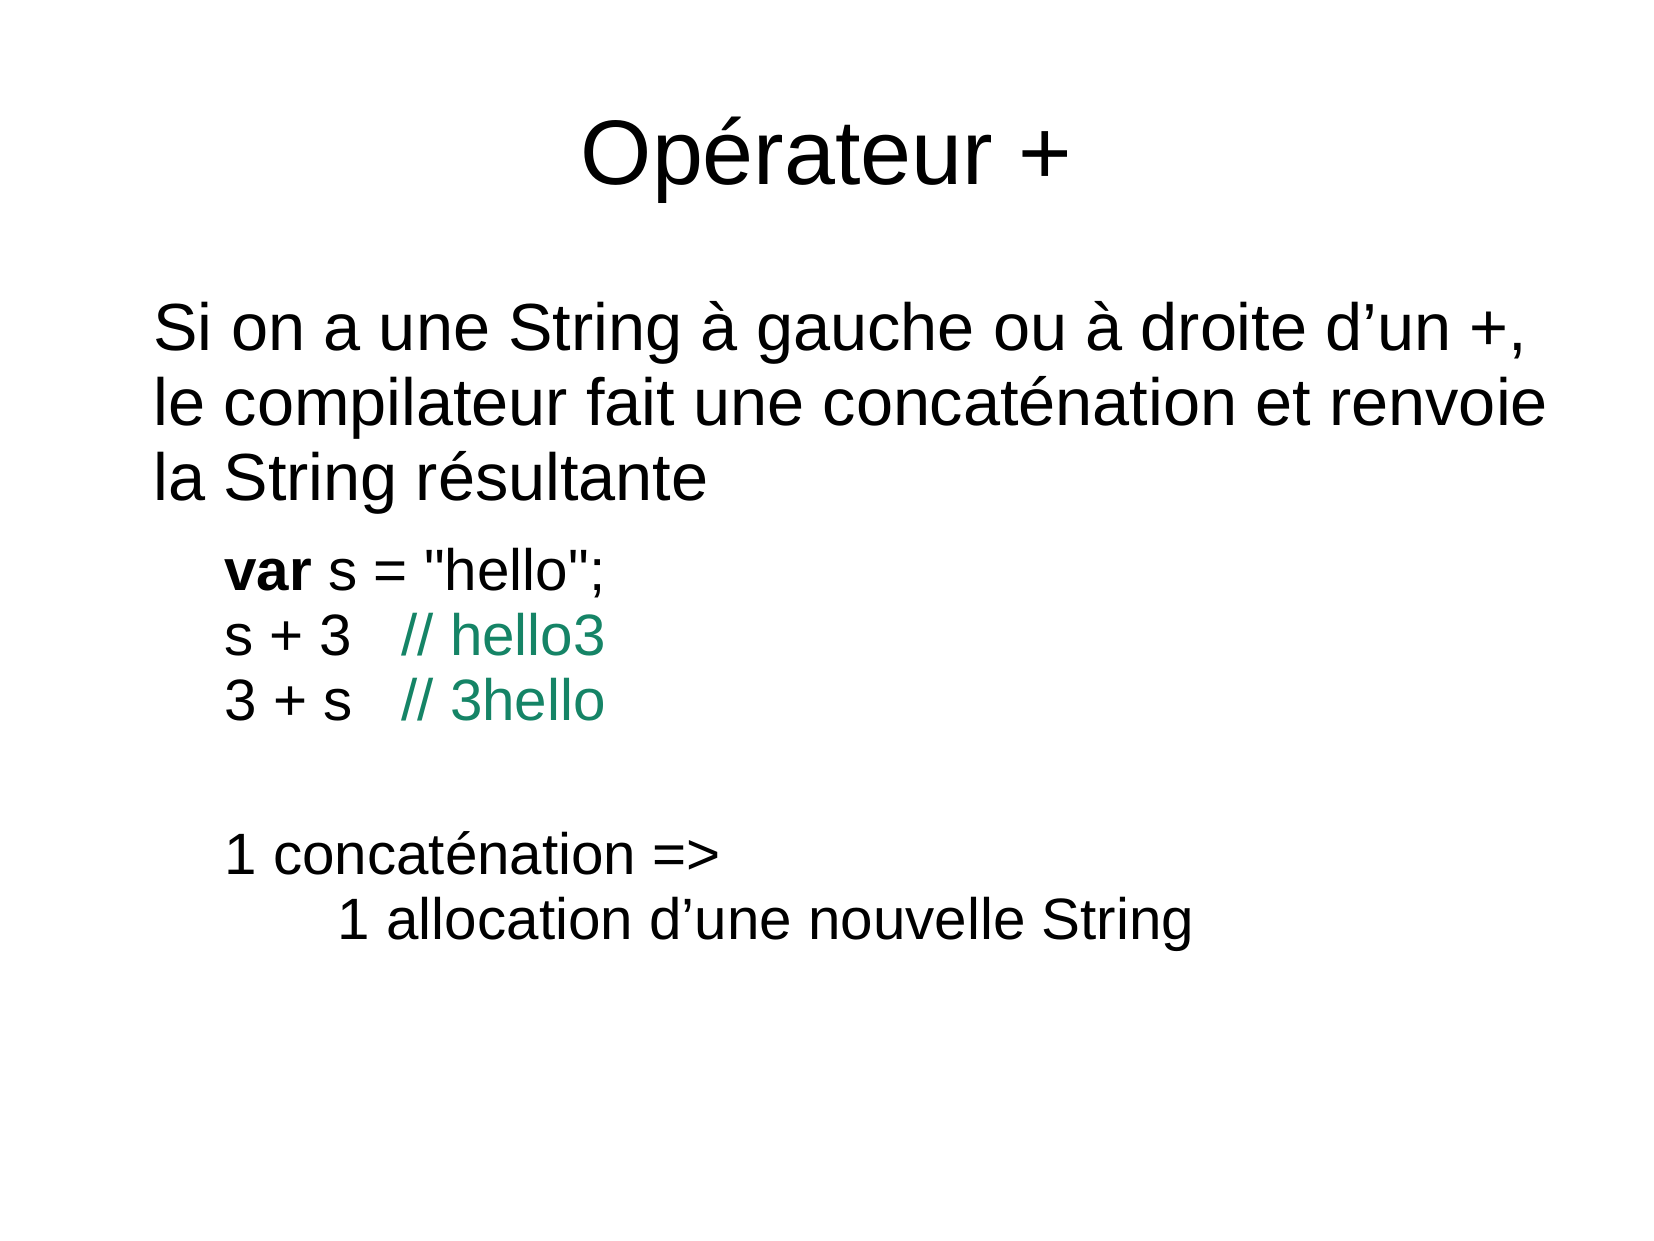

# Opérateur +
Si on a une String à gauche ou à droite d’un +, le compilateur fait une concaténation et renvoie la String résultante
var s = "hello";
s + 3 // hello3
3 + s // 3hello
1 concaténation =>
 1 allocation d’une nouvelle String